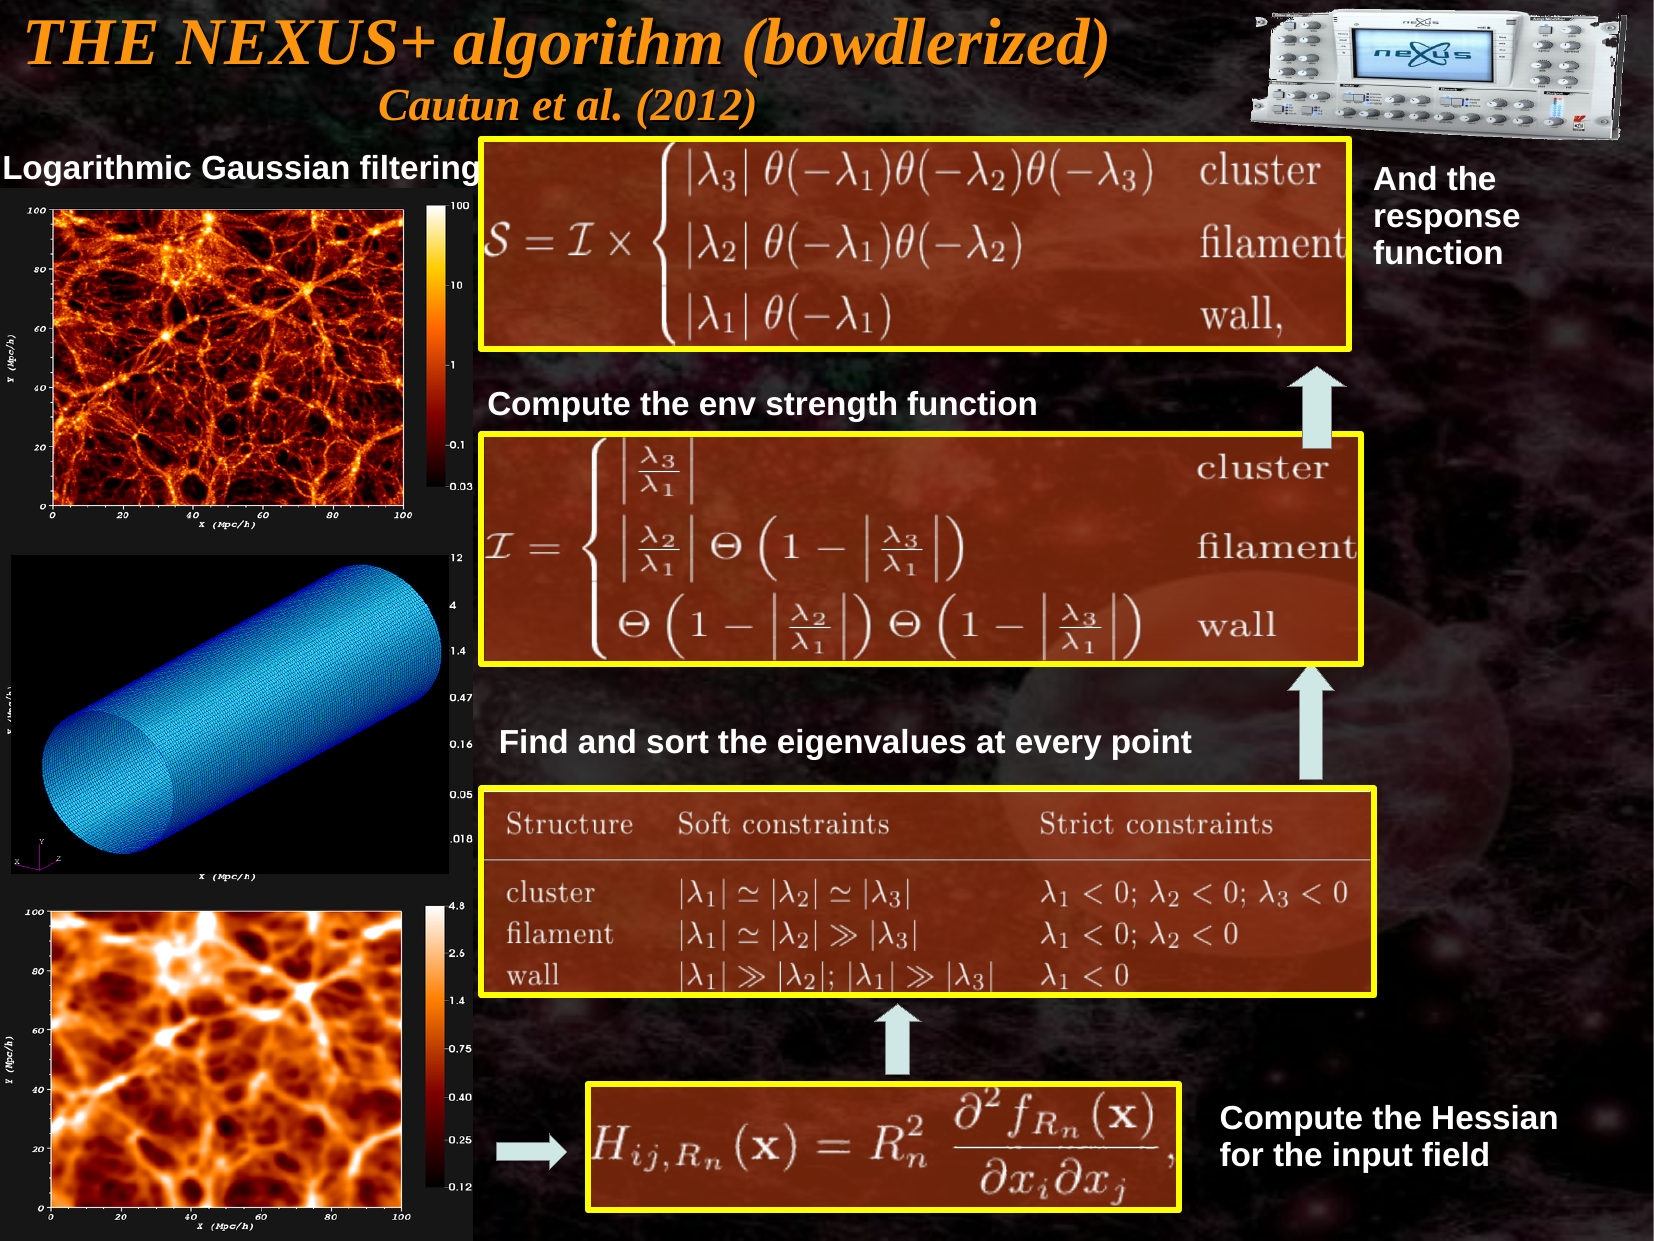

# THE NEXUS+ algorithm (bowdlerized) Cautun et al. (2012)
Logarithmic Gaussian filtering
And the response function
Compute the env strength function
Find and sort the eigenvalues at every point
Compute the Hessian for the input field